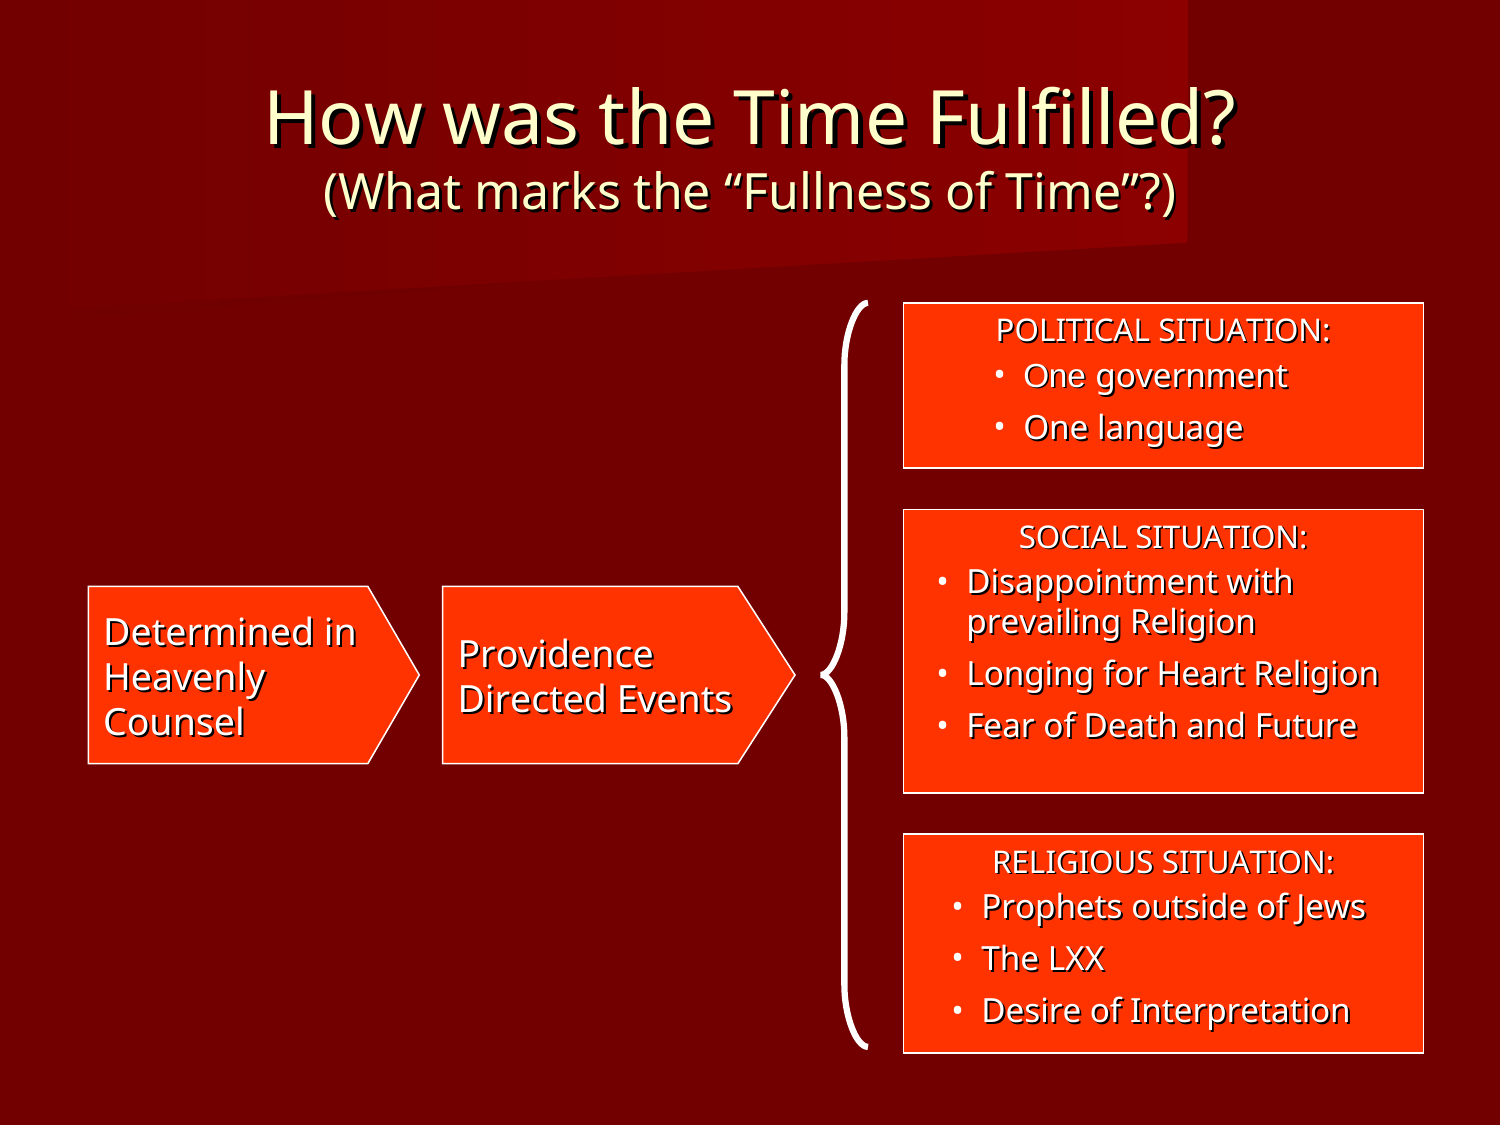

# How was the Time Fulfilled? (What marks the “Fullness of Time”?)
POLITICAL SITUATION:
One government
One language
SOCIAL SITUATION:
Disappointment with prevailing Religion
Longing for Heart Religion
Fear of Death and Future
Determined in Heavenly Counsel
Providence Directed Events
RELIGIOUS SITUATION:
Prophets outside of Jews
The LXX
Desire of Interpretation